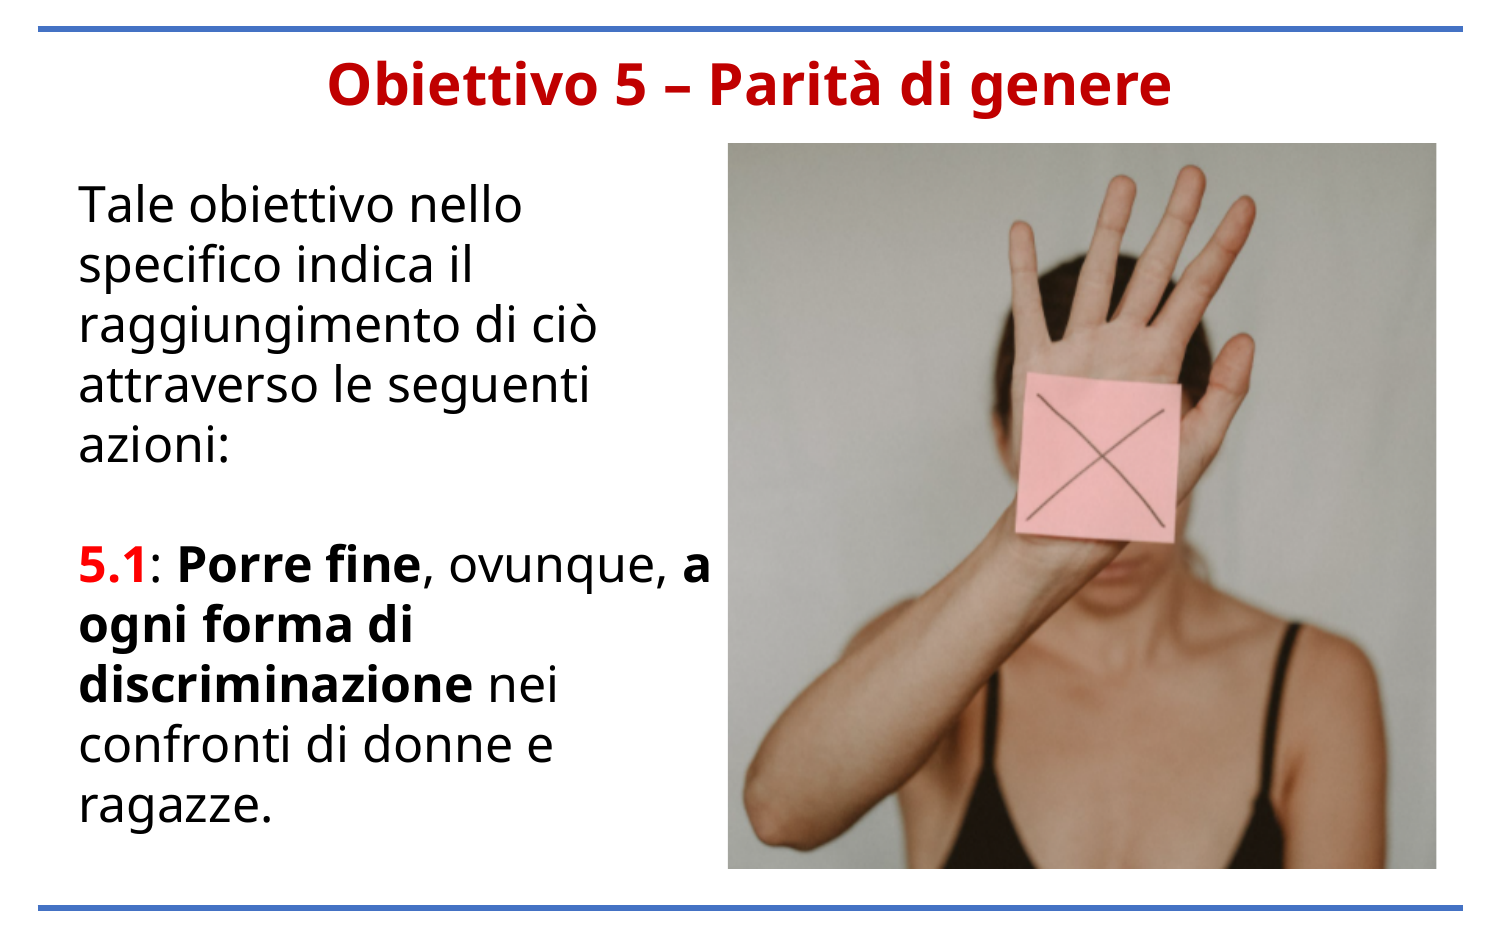

# Obiettivo 5 – Parità di genere
Tale obiettivo nello specifico indica il raggiungimento di ciò attraverso le seguenti azioni:
5.1: Porre fine, ovunque, a ogni forma di discriminazione nei confronti di donne e ragazze.